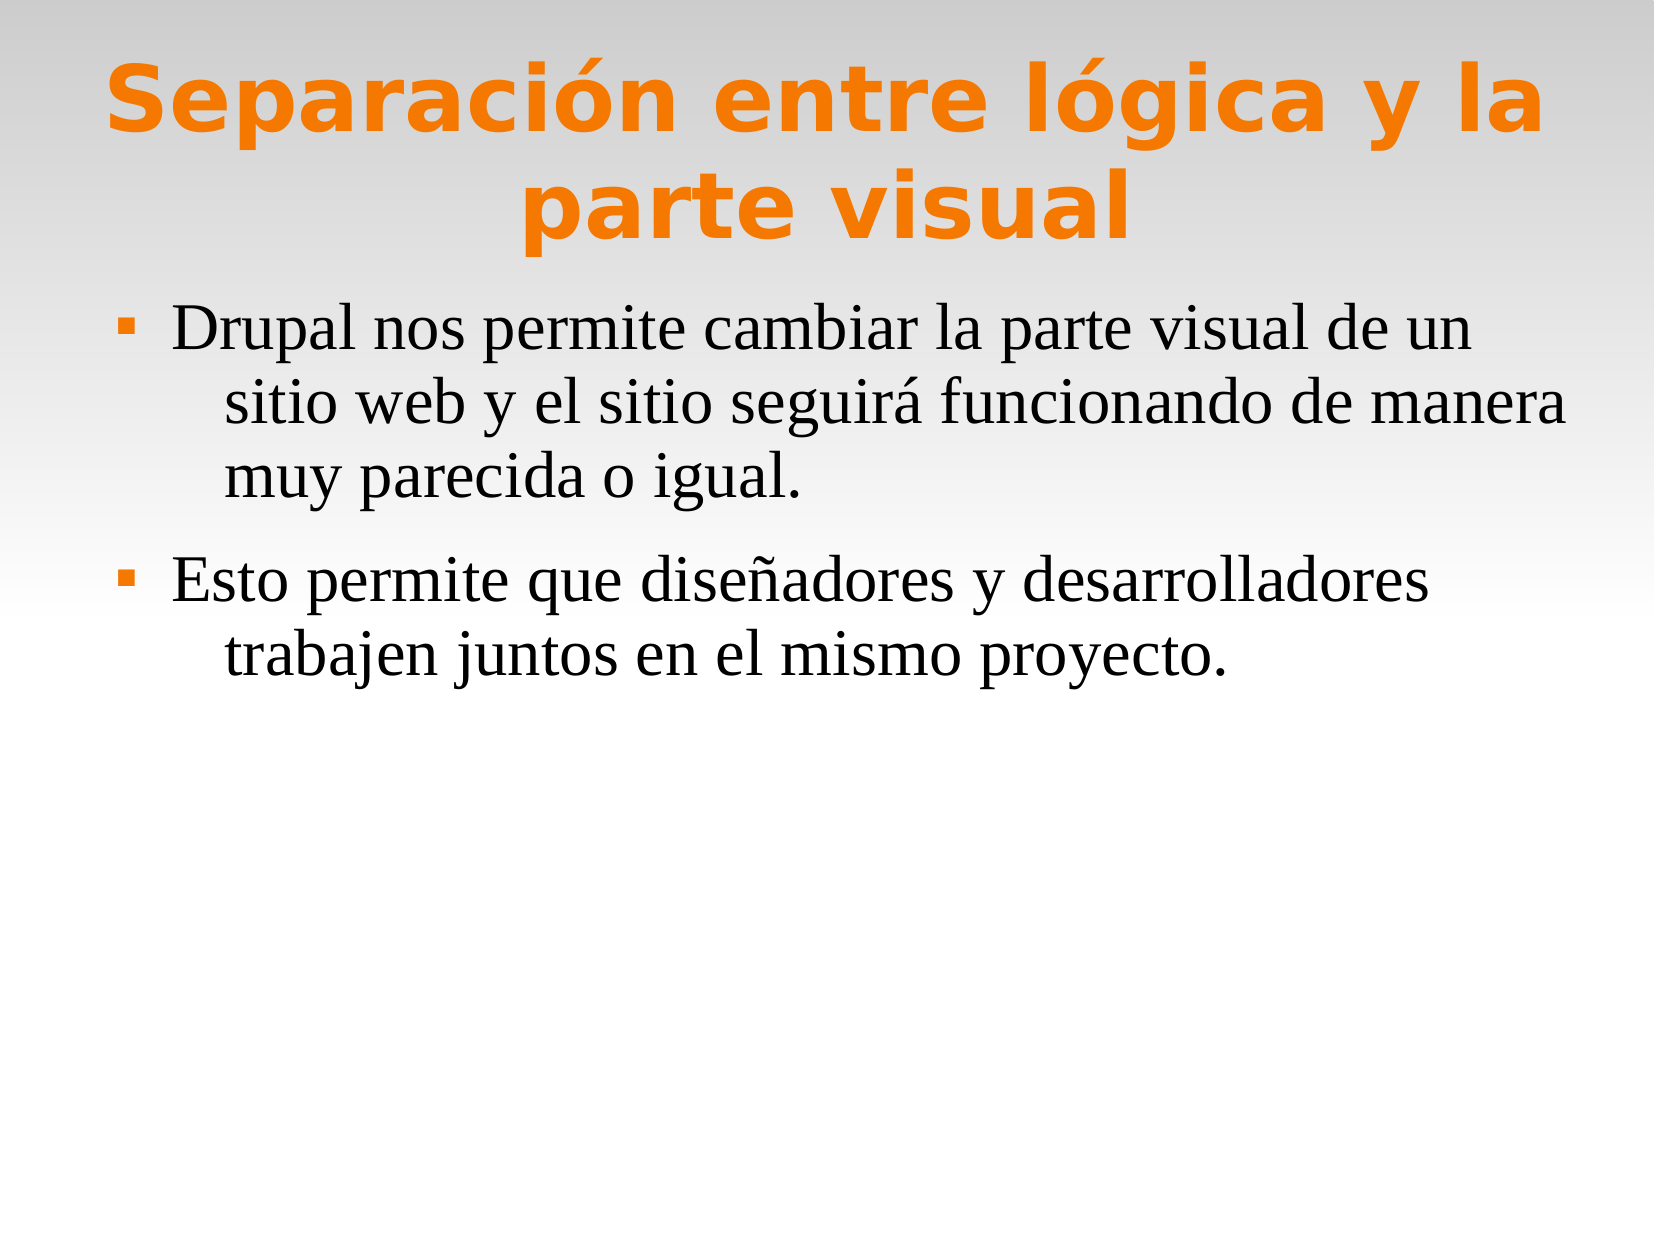

# Separación entre lógica y la parte visual
Drupal nos permite cambiar la parte visual de un sitio web y el sitio seguirá funcionando de manera muy parecida o igual.
Esto permite que diseñadores y desarrolladores trabajen juntos en el mismo proyecto.